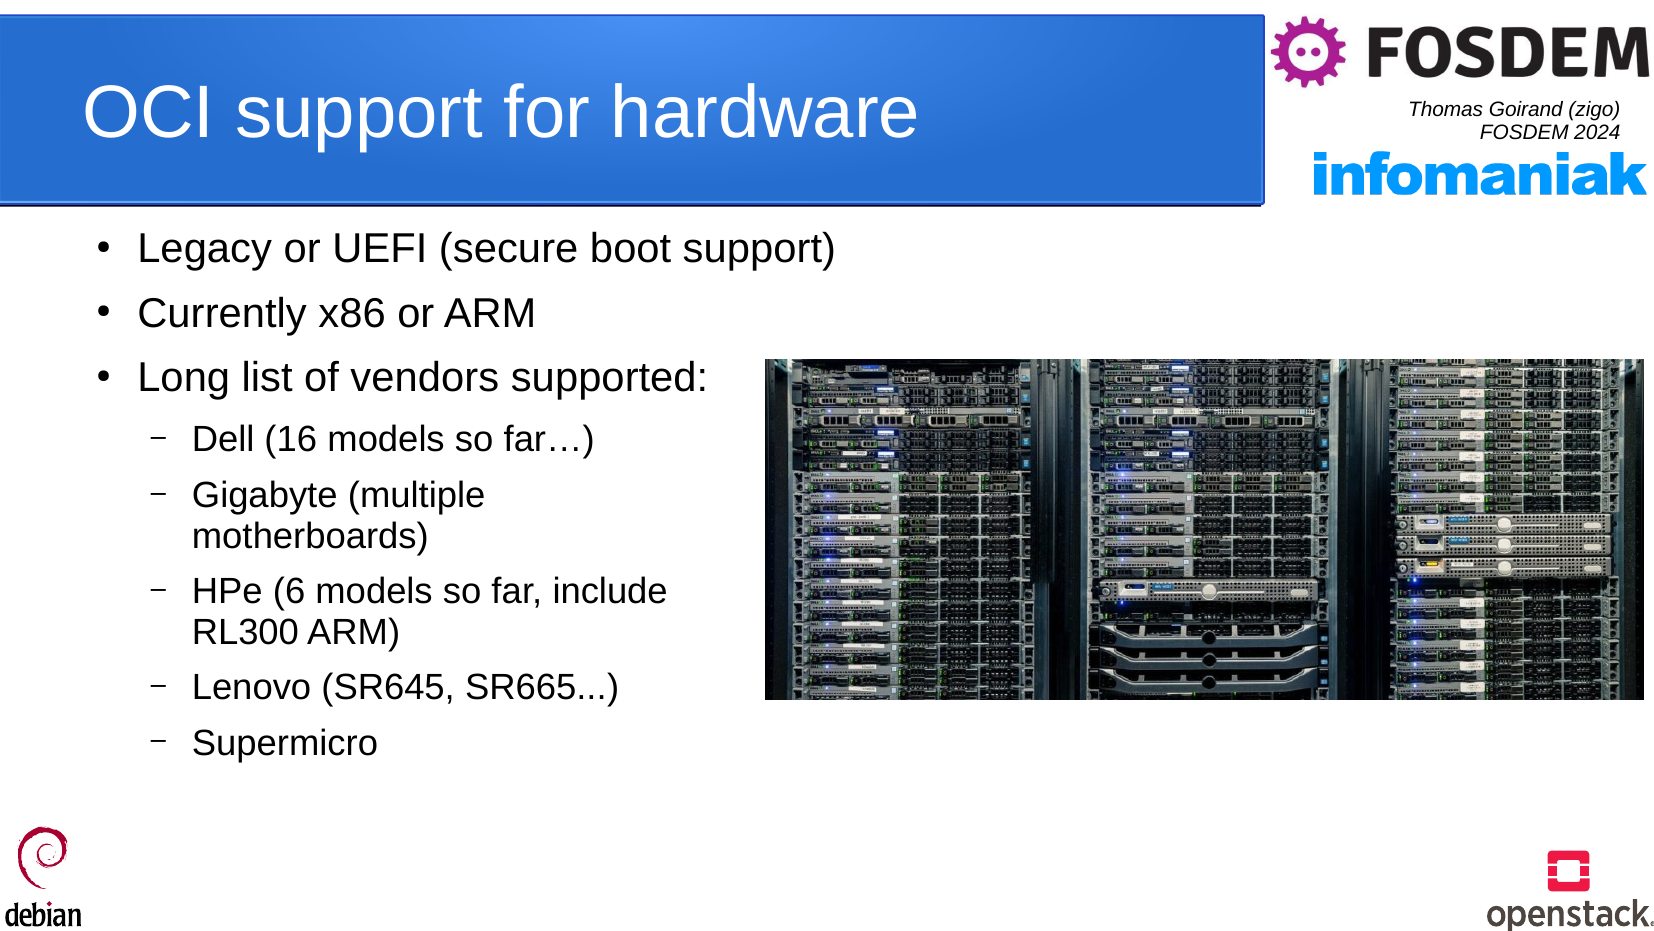

# OCI support for hardware
Legacy or UEFI (secure boot support)
Currently x86 or ARM
Long list of vendors supported:
Dell (16 models so far…)
Gigabyte (multiple
motherboards)
HPe (6 models so far, include
RL300 ARM)
Lenovo (SR645, SR665...)
Supermicro